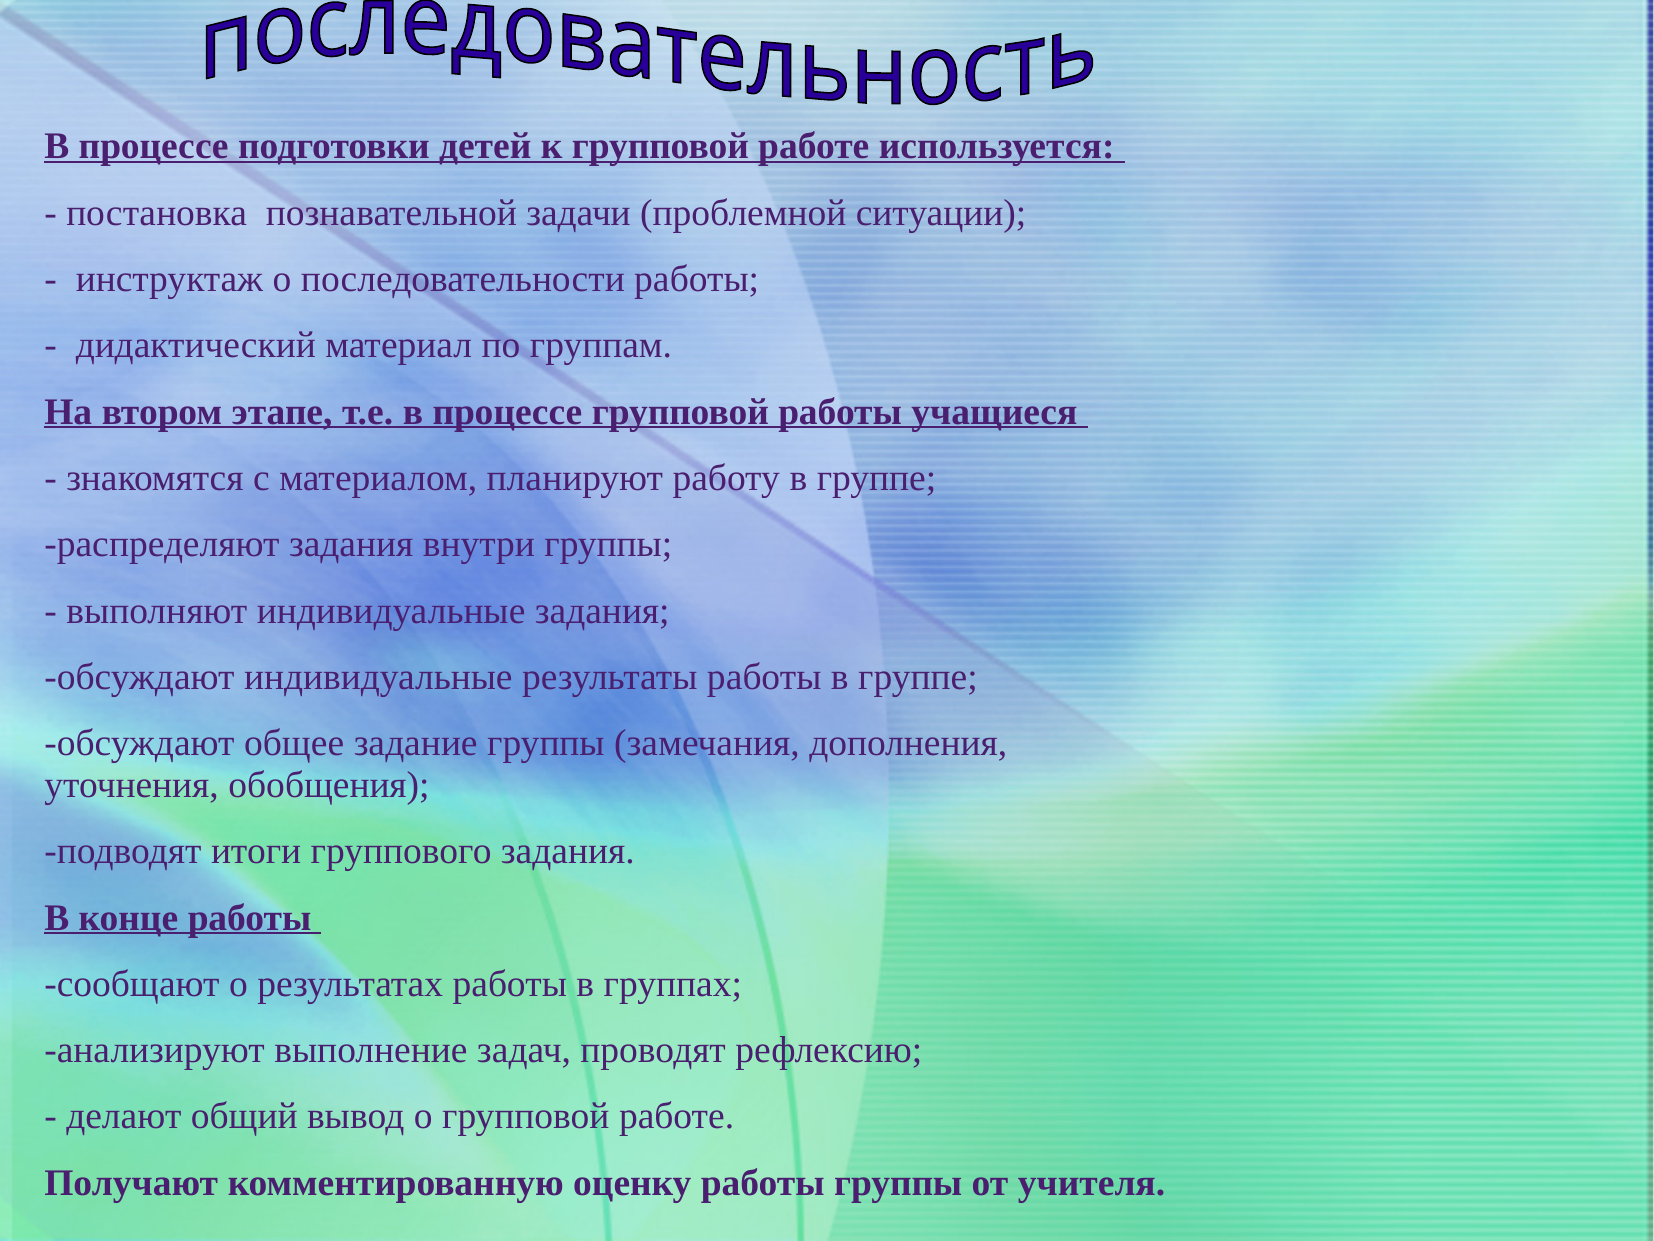

последовательность
В процессе подготовки детей к групповой работе используется:
- постановка познавательной задачи (проблемной ситуации);
- инструктаж о последовательности работы;
- дидактический материал по группам.
На втором этапе, т.е. в процессе групповой работы учащиеся
- знакомятся с материалом, планируют работу в группе;
-распределяют задания внутри группы;
- выполняют индивидуальные задания;
-обсуждают индивидуальные результаты работы в группе;
-обсуждают общее задание группы (замечания, дополнения,
уточнения, обобщения);
-подводят итоги группового задания.
В конце работы
-сообщают о результатах работы в группах;
-анализируют выполнение задач, проводят рефлексию;
- делают общий вывод о групповой работе.
Получают комментированную оценку работы группы от учителя.